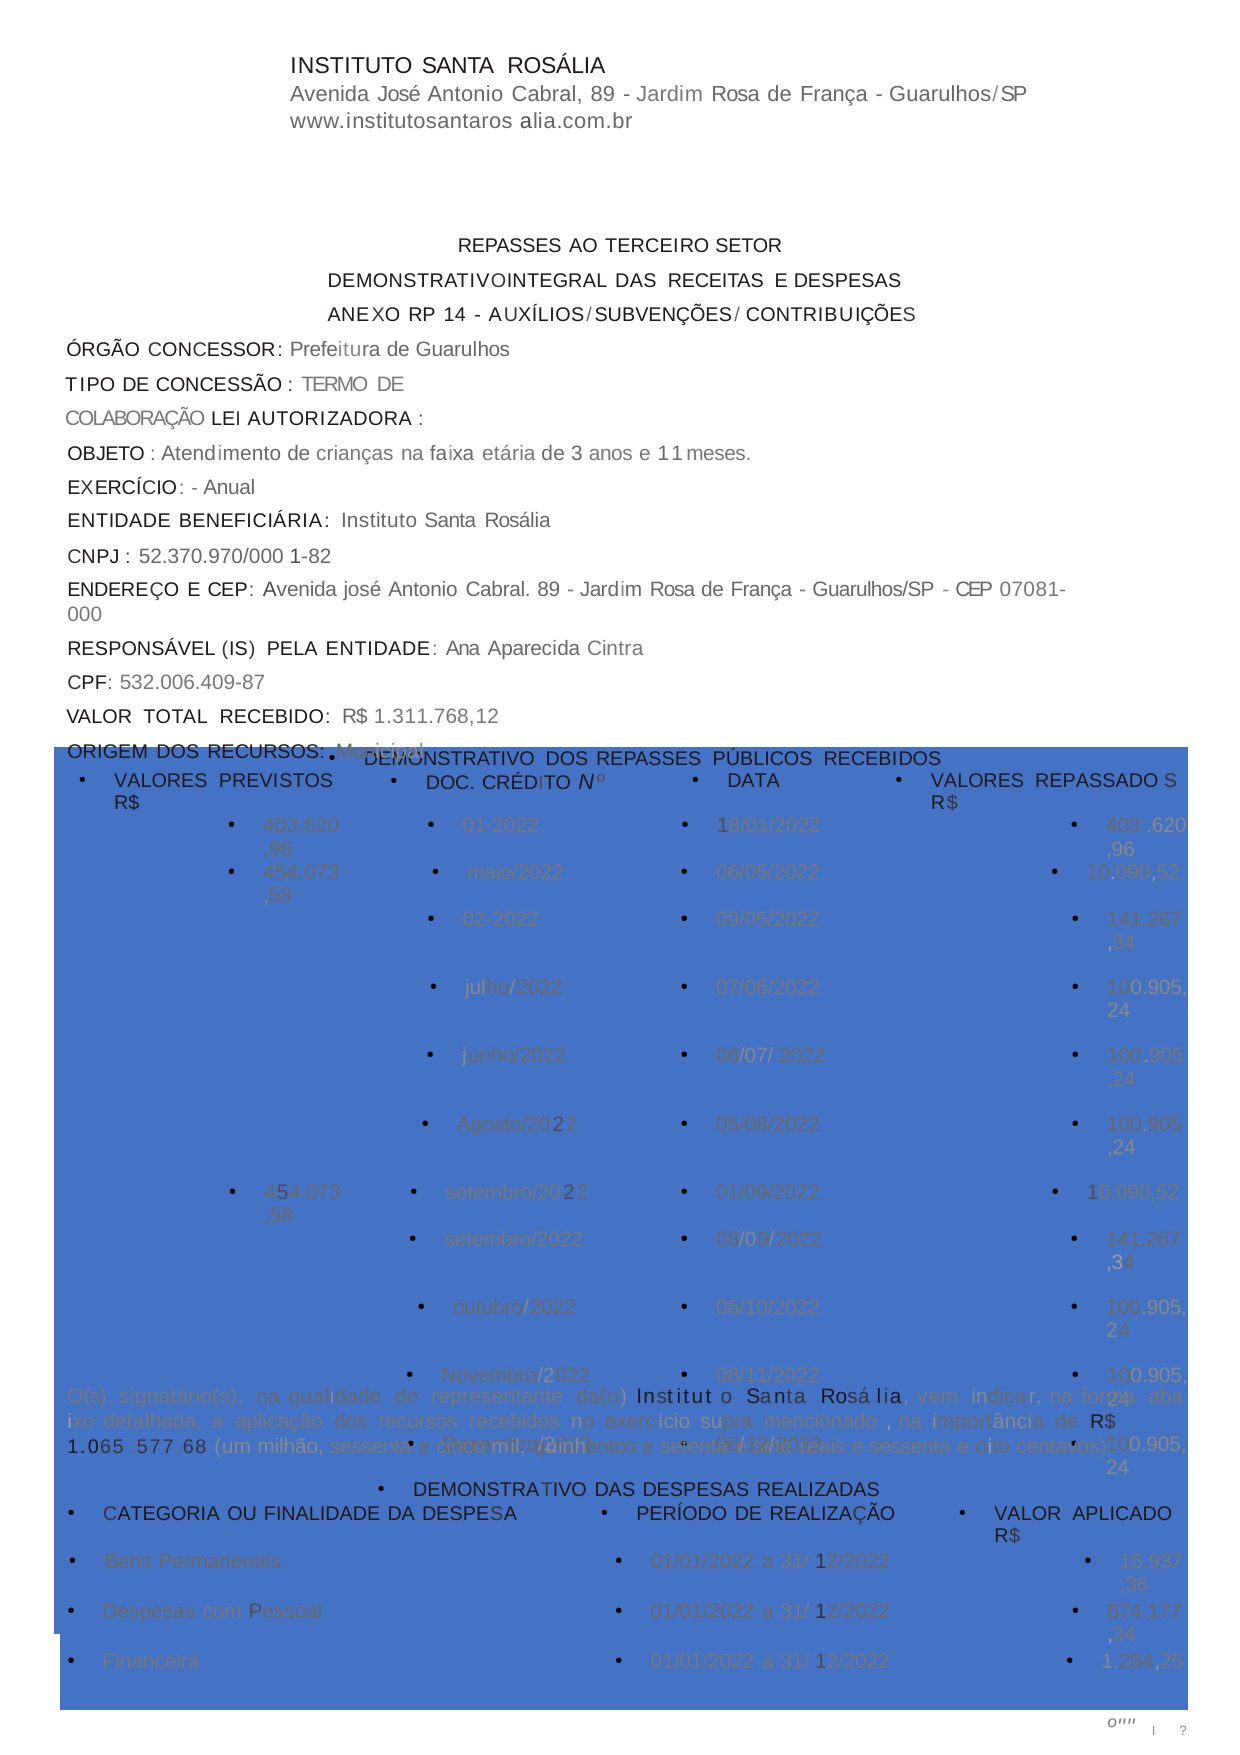

INSTITUTO SANTA ROSÁLIA
Avenida José Antonio Cabral, 89 - Jardim Rosa de França - Guarulhos/SP www.institutosantaros alia.com.br
REPASSES AO TERCEIRO SETOR DEMONSTRATIVOINTEGRAL DAS RECEITAS E DESPESAS ANEXO RP 14 - AUXÍLIOS/SUBVENÇÕES/ CONTRIBUIÇÕES
ÓRGÃO CONCESSOR:Prefeitura de Guarulhos TIPO DE CONCESSÃO : TERMO DE COLABORAÇÃO LEIAUTORIZADORA :
OBJETO :Atendimento de crianças na faixa etária de 3 anos e 11meses.
EXERCÍCIO:- Anual
ENTIDADE BENEFICIÁRIA: Instituto Santa Rosália
CNPJ : 52.370.970/000 1-82
ENDEREÇO E CEP: Avenida josé Antonio Cabral. 89 - Jardim Rosa de França - Guarulhos/SP - CEP 07081-000
RESPONSÁVEL (IS) PELA ENTIDADE: Ana Aparecida Cintra
CPF:532.006.409-87
VALOR TOTAL RECEBIDO: R$ 1.311.768,12
ORIGEM DOS RECURSOS: Municipal
| DEMONSTRATIVO DOS REPASSES PÚBLICOS RECEBIDOS | | | |
| --- | --- | --- | --- |
| VALORES PREVISTOS R$ | DOC. CRÉDITO Nº | DATA | VALORES REPASSADO S R$ |
| 403.620,96 | 01-2022 | 18/01/2022 | 403 .620,96 |
| 454.073,58 | maio/2022 | 06/05/2022 | 10.090,52 |
| | 02-2022 | 09/05/2022 | 141.267 ,34 |
| | julho/2022 | 07/06/2022 | 100.905,24 |
| | junho/2022 | 06/07/ 2022 | 100.905,24 |
| | Agosto/2022 | 05/08/2022 | 100.905 ,24 |
| 454.073,58 | setembro/2022 | 01/09/2022 | 10.090,52 |
| | setembro/2022 | 08/09/2022 | 141.267 ,34 |
| | outubro/2022 | 06/10/2022 | 100.905,24 |
| | Novembro/2022 | 08/11/2022 | 100.905,24 |
| | Dezembro/2022 | 06/12/2022 | 100.905,24 |
| RECEITAS COM APLICAÇÕES FINANCEIRAS DOS REPASSES PÚBLICOS | | | 11.788,62 |
| TOTAL | | | 1.323 .556,74 |
| RECURSOS PRÓPRIOS APLICADOS PELA ENTIDADE | | | 657,60 |
O(s) signatário(s), na qualidade de representante da(o) Institut o Santa Rosá lia, vem indicar, na forma aba ixo detalhada, a aplicação dos recursos recebidos no exercício supra mencionado ,na importância de R$ 1.065 .577,68 (um milhão, sessenta e cinco mil, quinhentos e setenta e sete reais e sessenta e oito centavos).
| DEMONSTRATIVO DAS DESPESAS REALIZADAS | | | |
| --- | --- | --- | --- |
| CATEGORIA OU FINALIDADE DA DESPESA | | PERÍODO DE REALIZAÇÃO | VALOR APLICADO R$ |
| Bens Permanentes | | 01/01/2022 a 31/ 12/2022 | 15.937,36 |
| Despesas com Pessoal | | 01/01/2022 a 31/ 12/2022 | 874.177,34 |
| Financeira | | 01/01/2022 a 31/ 12/2022 | 1.284,25 |
º"" l ?